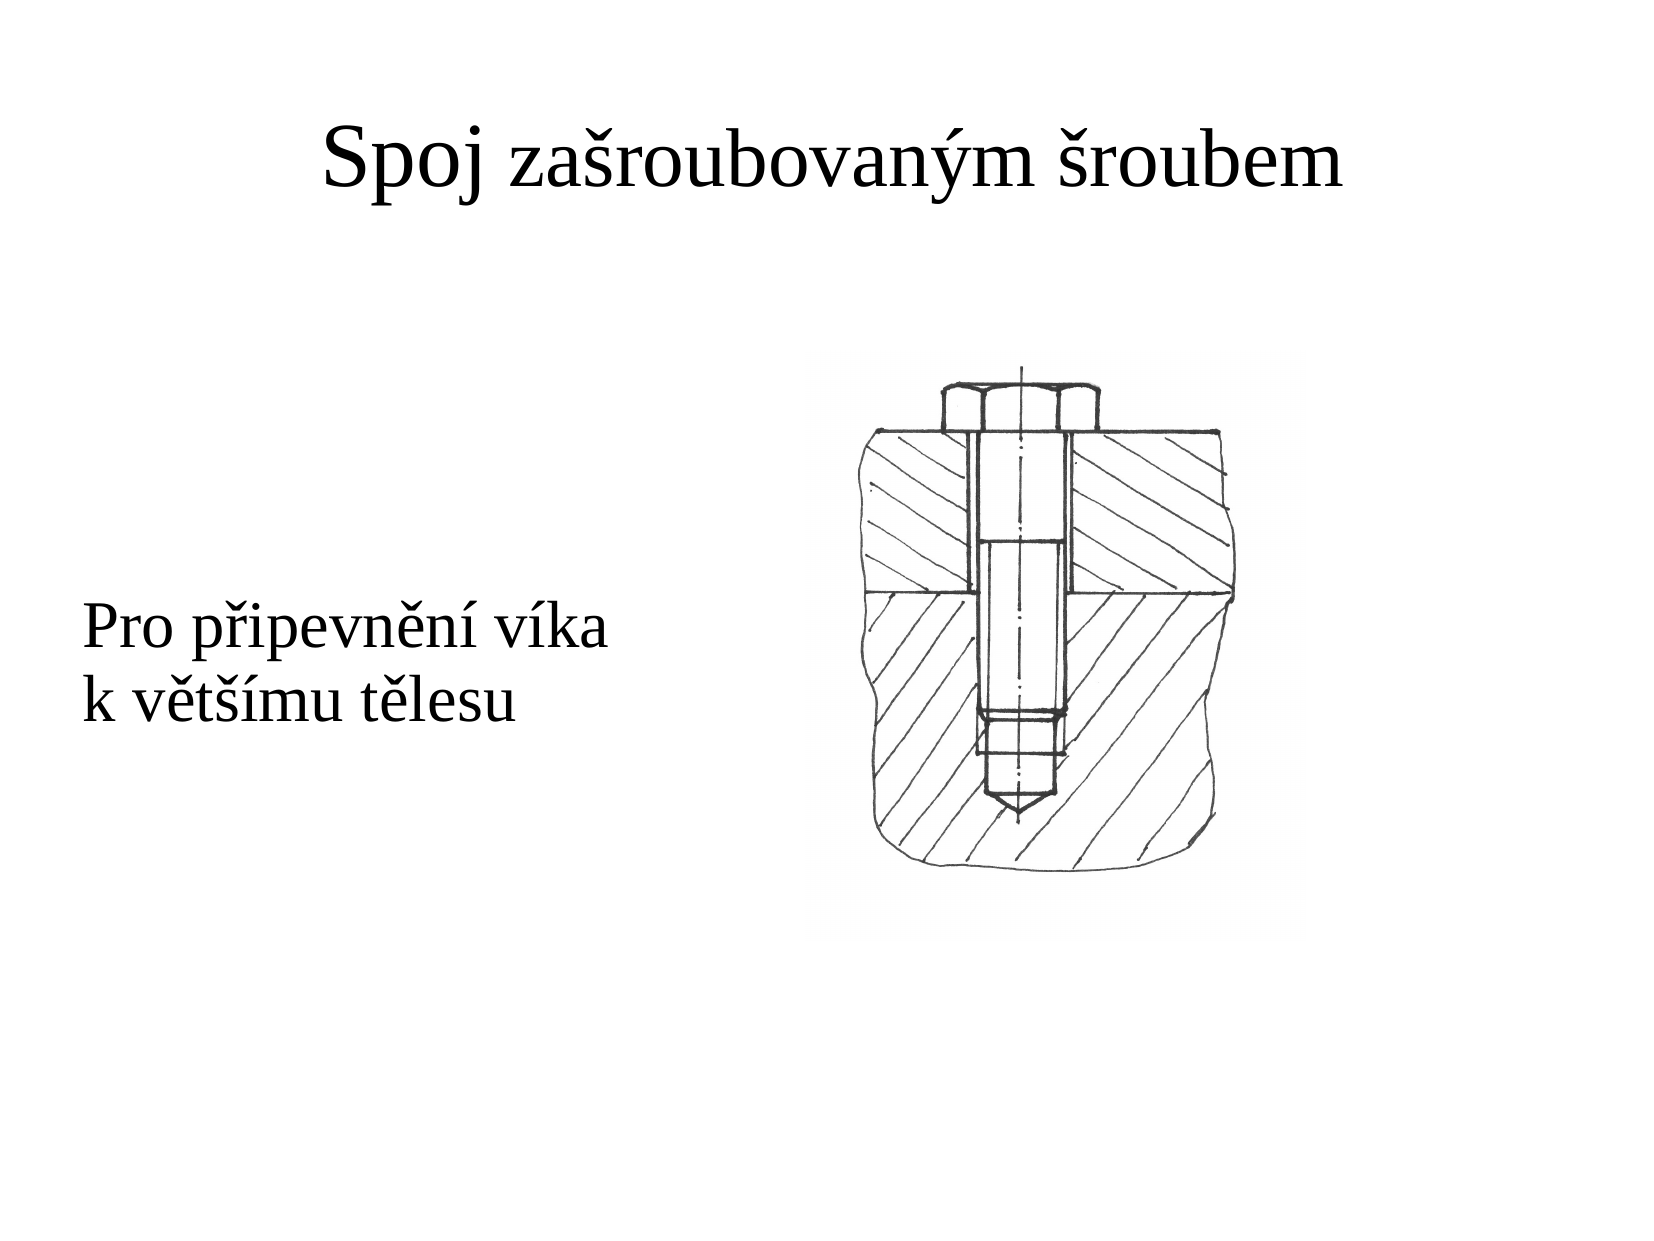

# Spoj zašroubovaným šroubem
Pro připevnění víka
k většímu tělesu